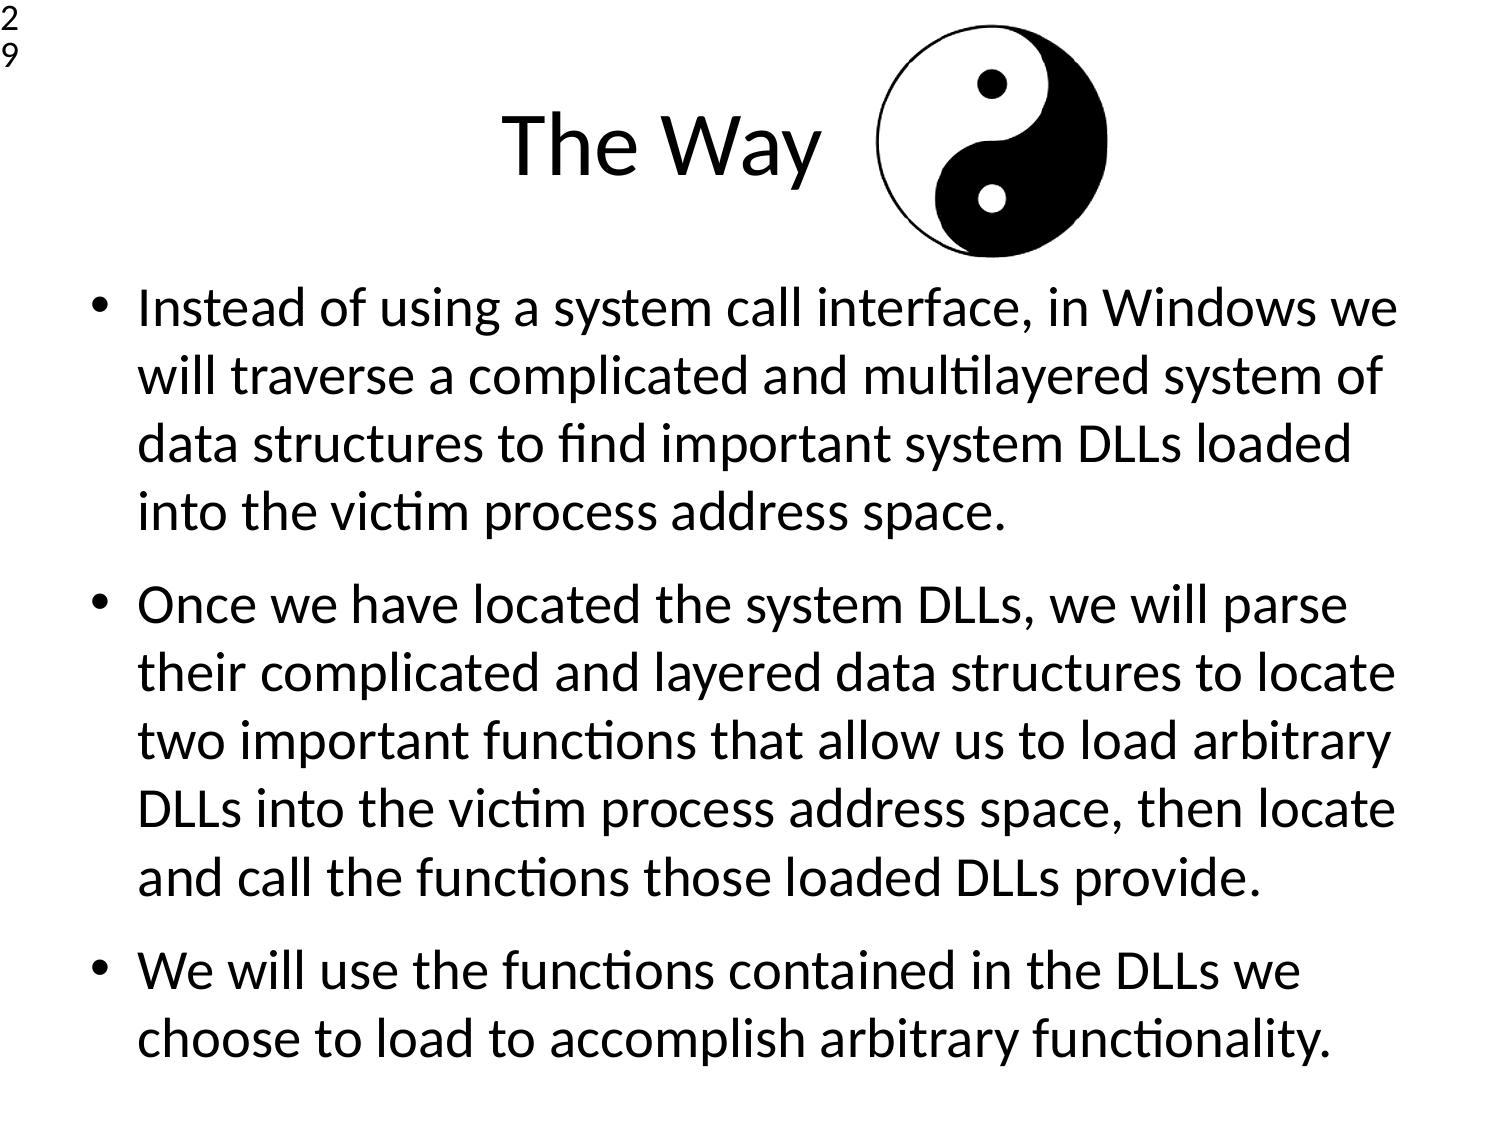

# The Way
Instead of using a system call interface, in Windows we will traverse a complicated and multilayered system of data structures to find important system DLLs loaded into the victim process address space.
Once we have located the system DLLs, we will parse their complicated and layered data structures to locate two important functions that allow us to load arbitrary DLLs into the victim process address space, then locate and call the functions those loaded DLLs provide.
We will use the functions contained in the DLLs we choose to load to accomplish arbitrary functionality.